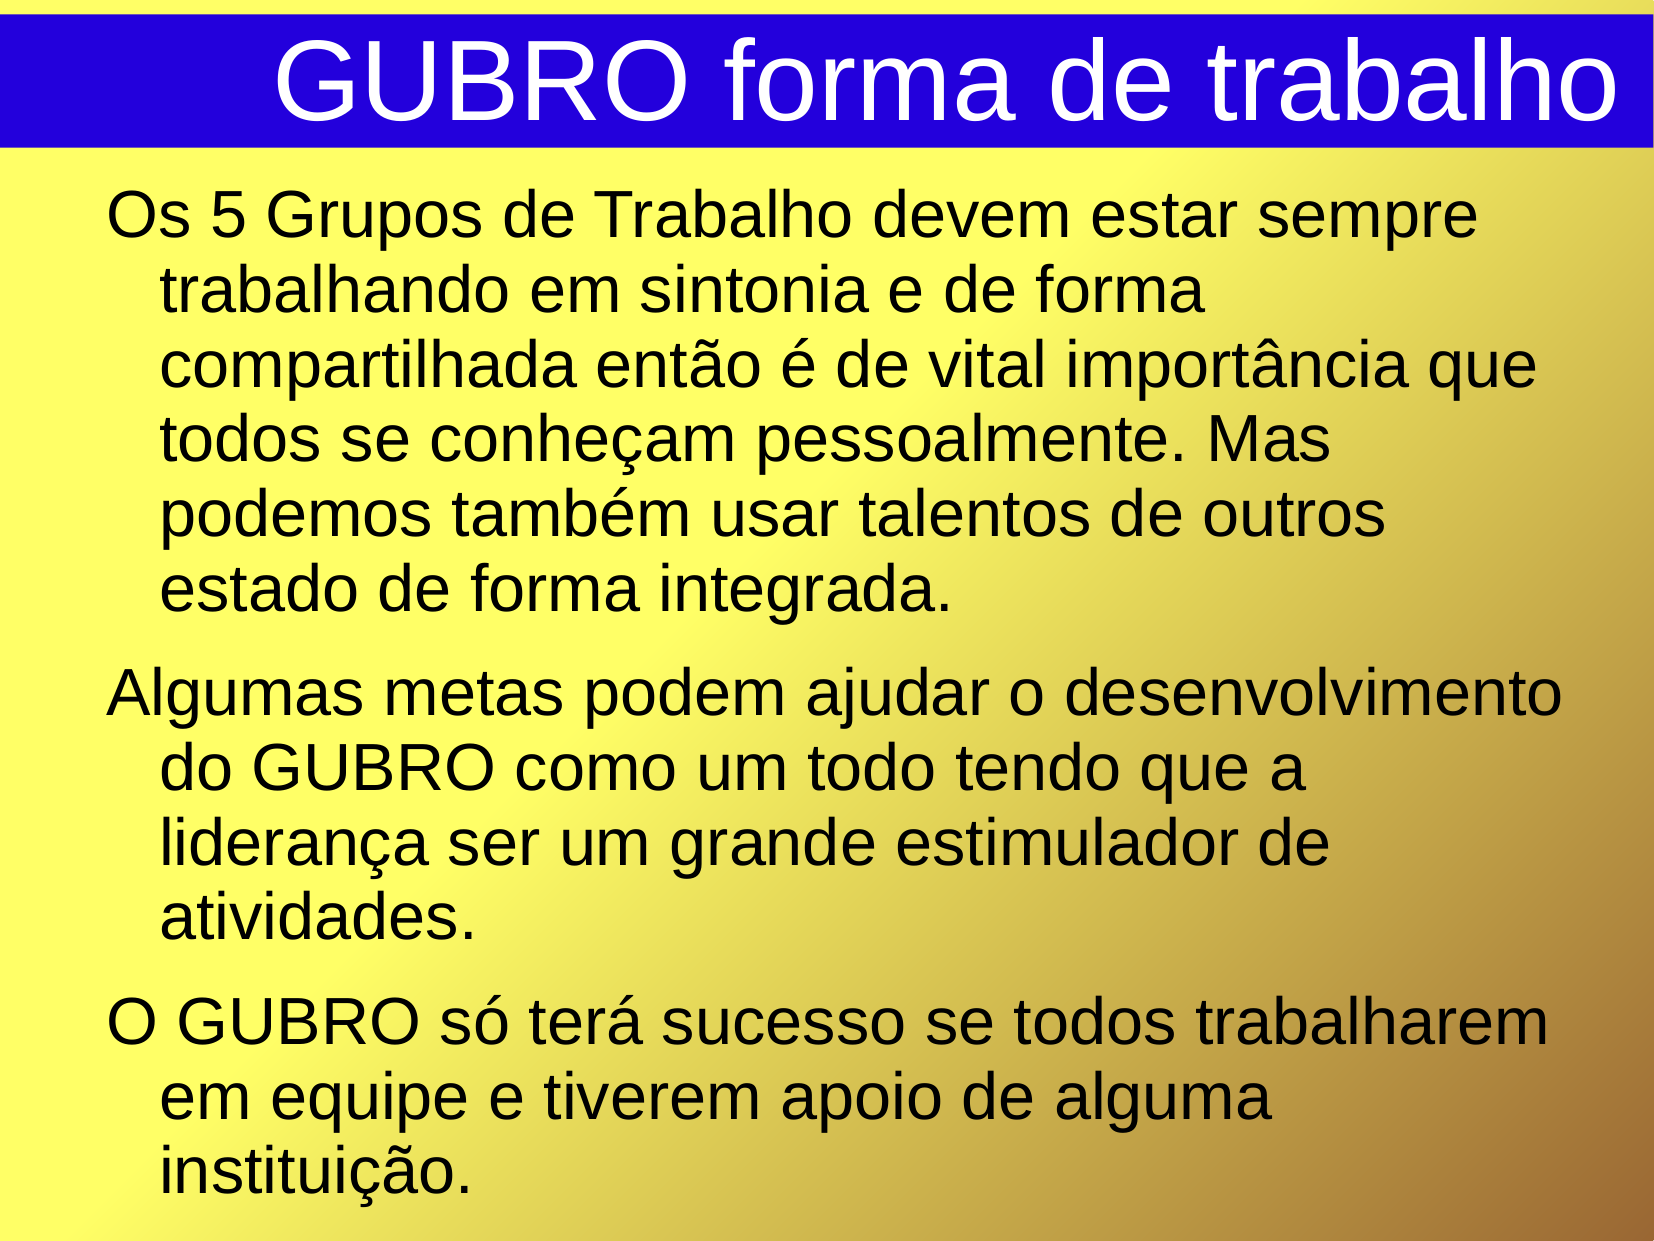

# GUBRO forma de trabalho
Os 5 Grupos de Trabalho devem estar sempre trabalhando em sintonia e de forma compartilhada então é de vital importância que todos se conheçam pessoalmente. Mas podemos também usar talentos de outros estado de forma integrada.
Algumas metas podem ajudar o desenvolvimento do GUBRO como um todo tendo que a liderança ser um grande estimulador de atividades.
O GUBRO só terá sucesso se todos trabalharem em equipe e tiverem apoio de alguma instituição.